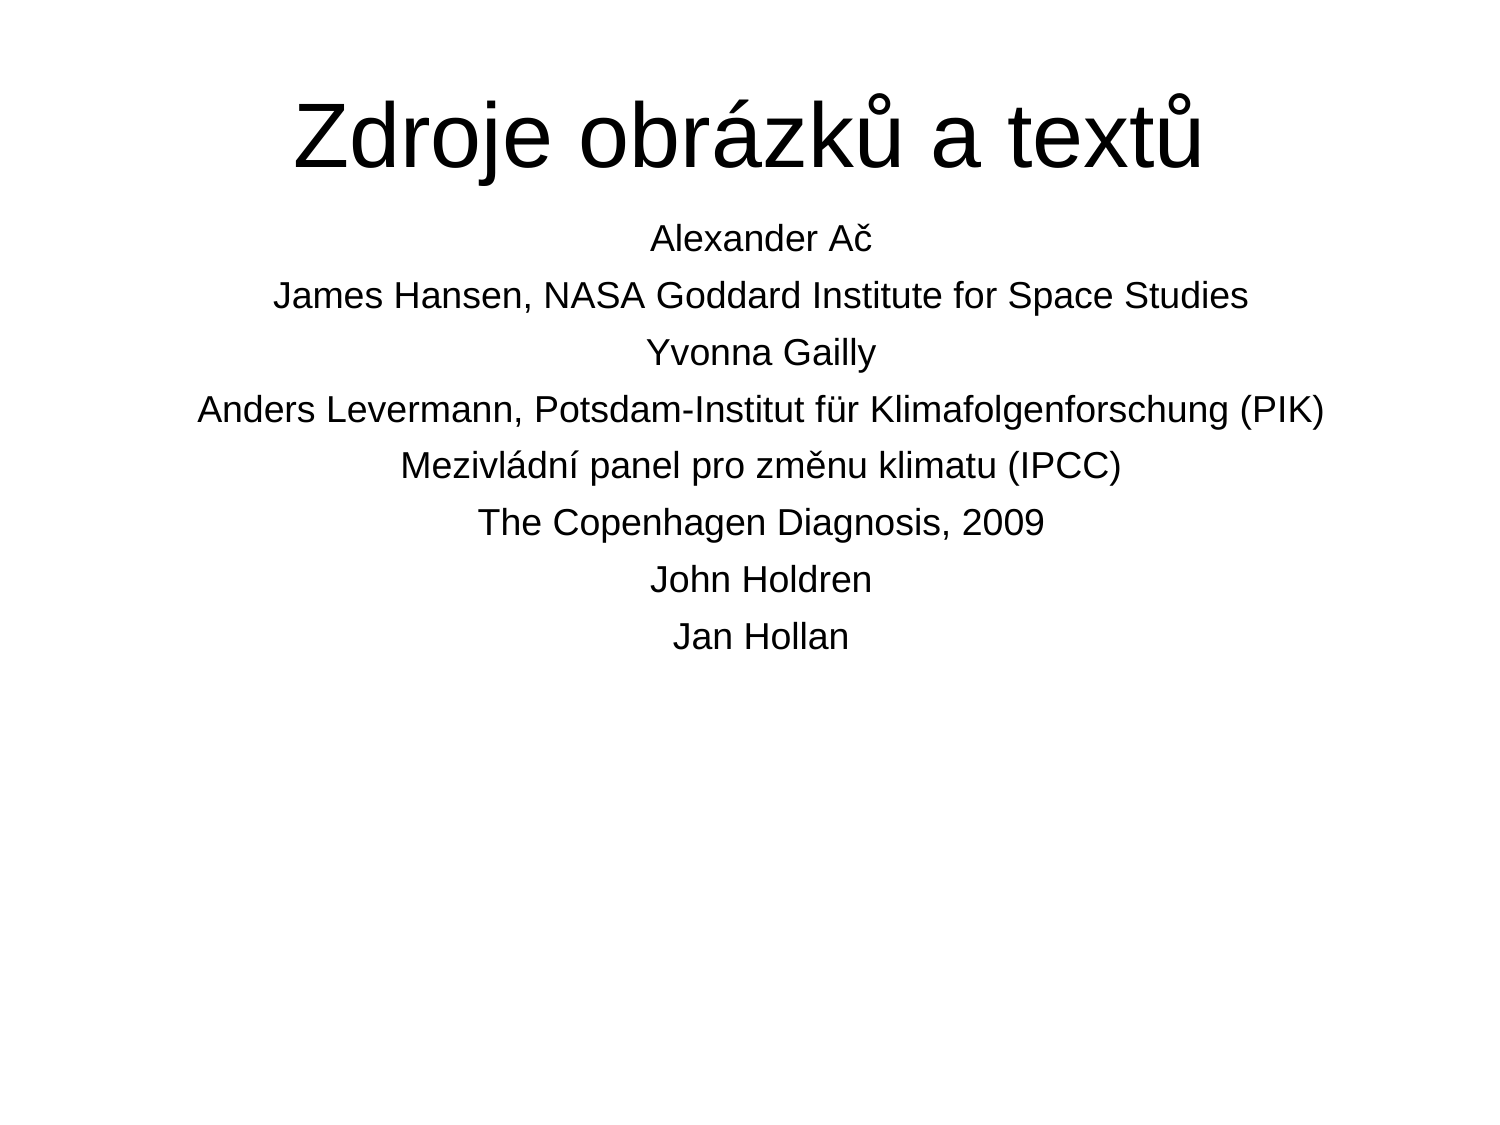

# Zdroje obrázků a textů
Alexander Ač
James Hansen, NASA Goddard Institute for Space Studies
Yvonna Gailly
Anders Levermann, Potsdam-Institut für Klimafolgenforschung (PIK)
Mezivládní panel pro změnu klimatu (IPCC)
The Copenhagen Diagnosis, 2009
John Holdren
Jan Hollan